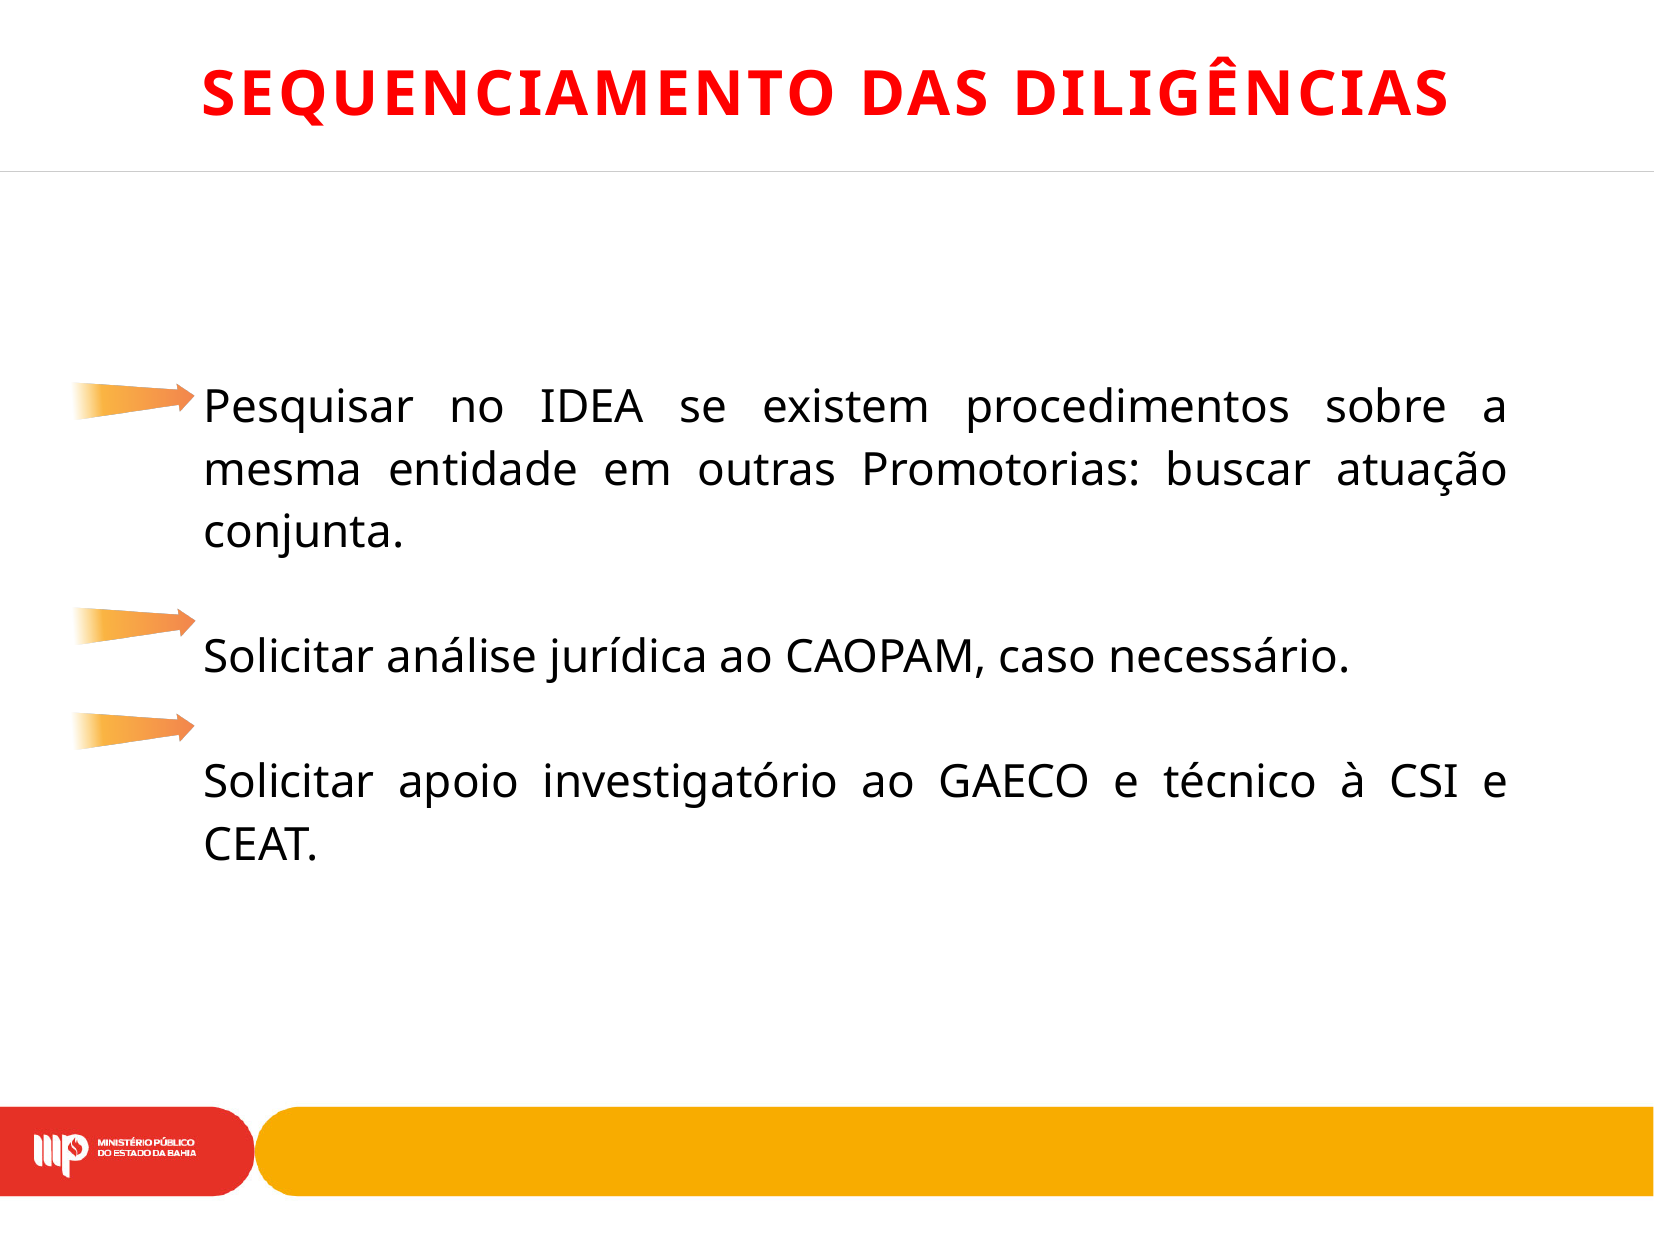

SEQUENCIAMENTO DAS DILIGÊNCIAS
Pesquisar no IDEA se existem procedimentos sobre a mesma entidade em outras Promotorias: buscar atuação conjunta.
Solicitar análise jurídica ao CAOPAM, caso necessário.
Solicitar apoio investigatório ao GAECO e técnico à CSI e CEAT.